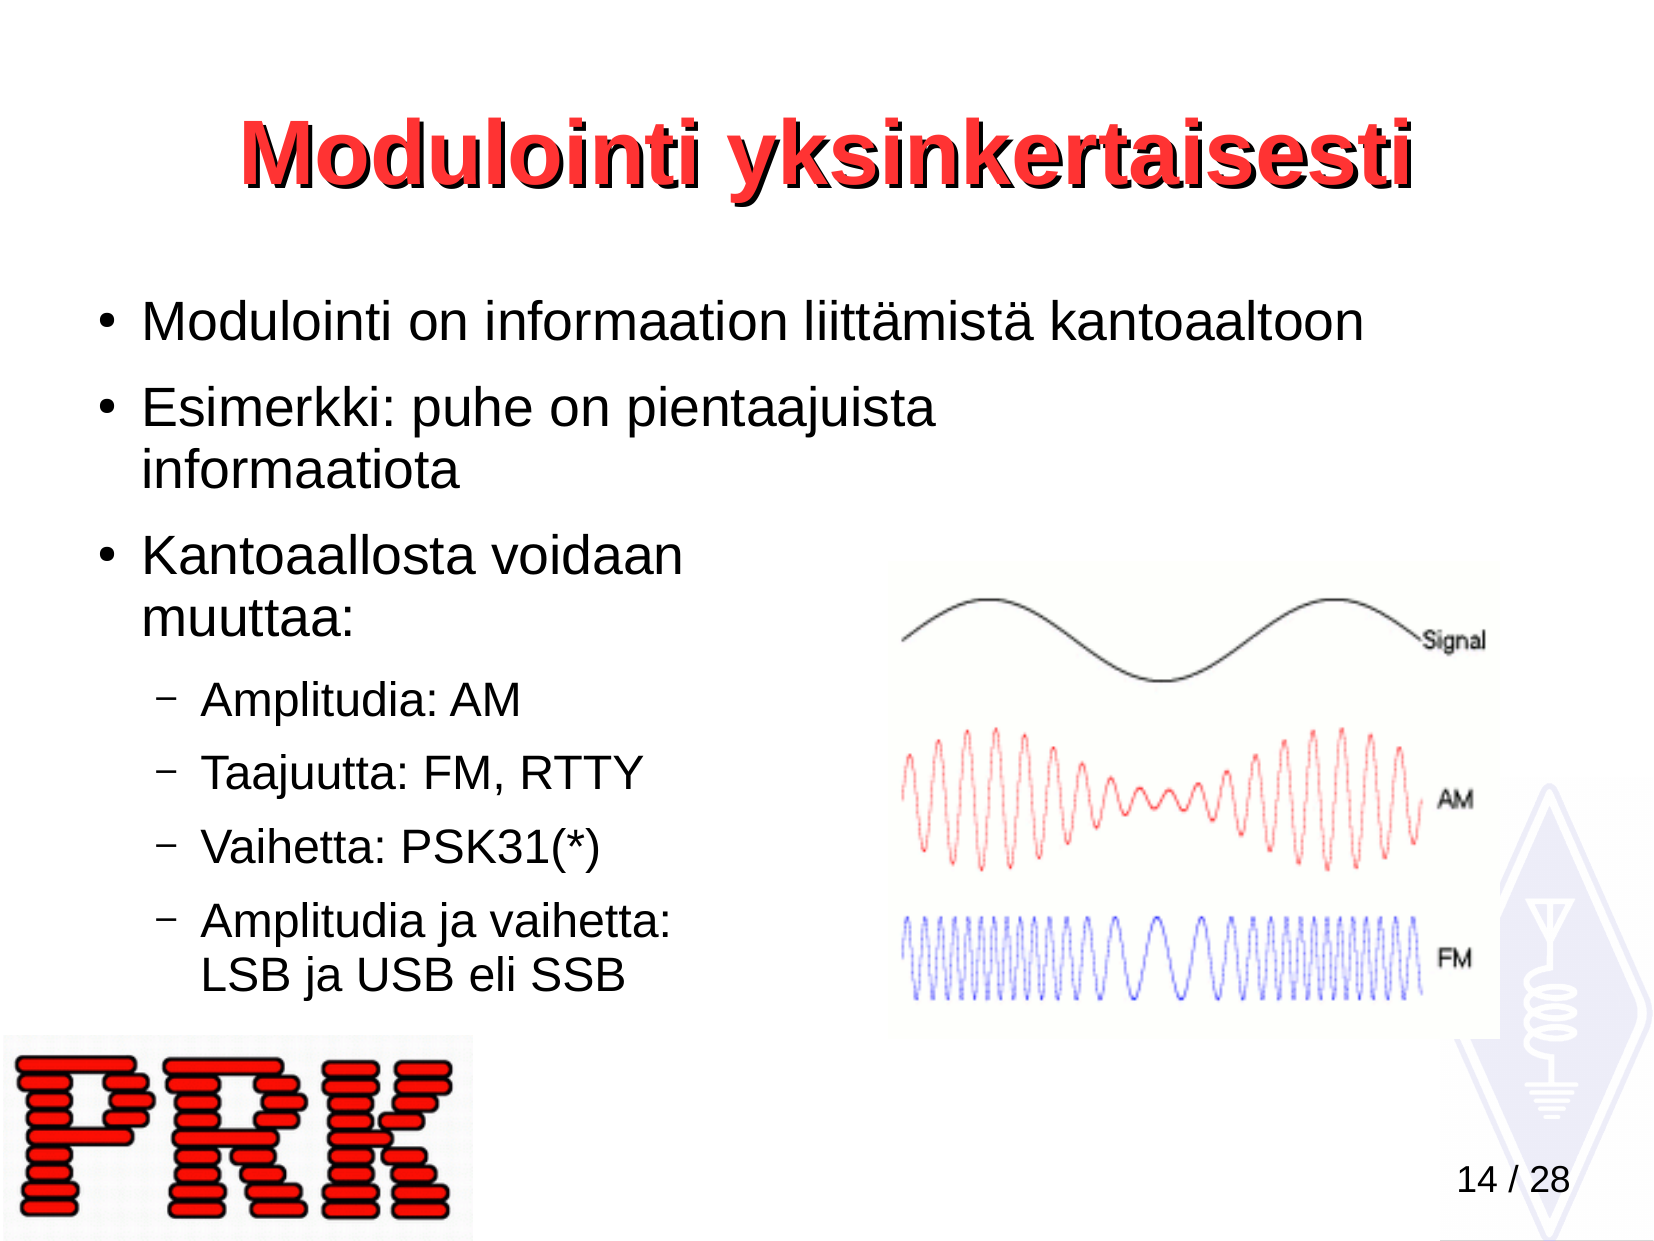

# Modulointi yksinkertaisesti
Modulointi on informaation liittämistä kantoaaltoon
Esimerkki: puhe on pientaajuista
informaatiota
Kantoaallosta voidaan
muuttaa:
Amplitudia: AM
Taajuutta: FM, RTTY
Vaihetta: PSK31(*)
Amplitudia ja vaihetta:
LSB ja USB eli SSB
14